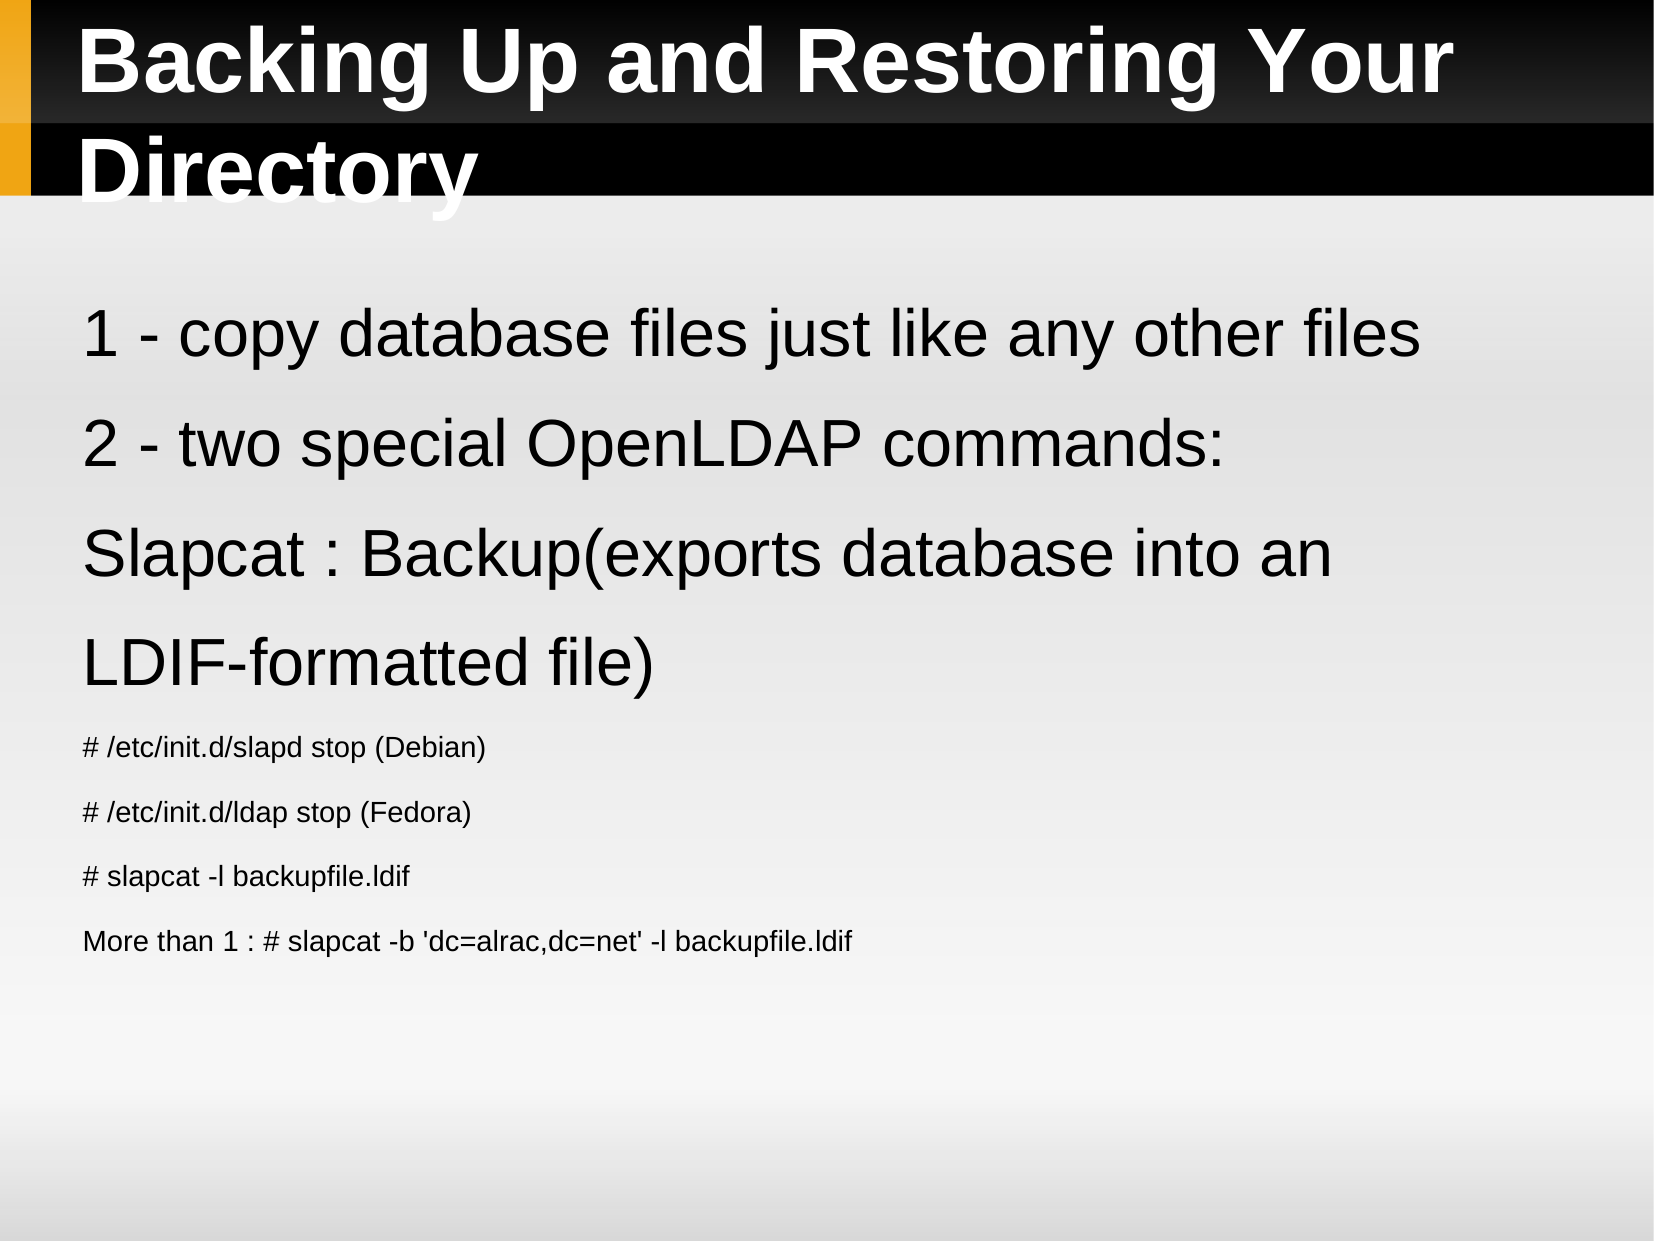

# Backing Up and Restoring Your Directory
1 - copy database files just like any other files
2 - two special OpenLDAP commands:
Slapcat : Backup(exports database into an
LDIF-formatted file)
# /etc/init.d/slapd stop (Debian)
# /etc/init.d/ldap stop (Fedora)
# slapcat -l backupfile.ldif
More than 1 : # slapcat -b 'dc=alrac,dc=net' -l backupfile.ldif